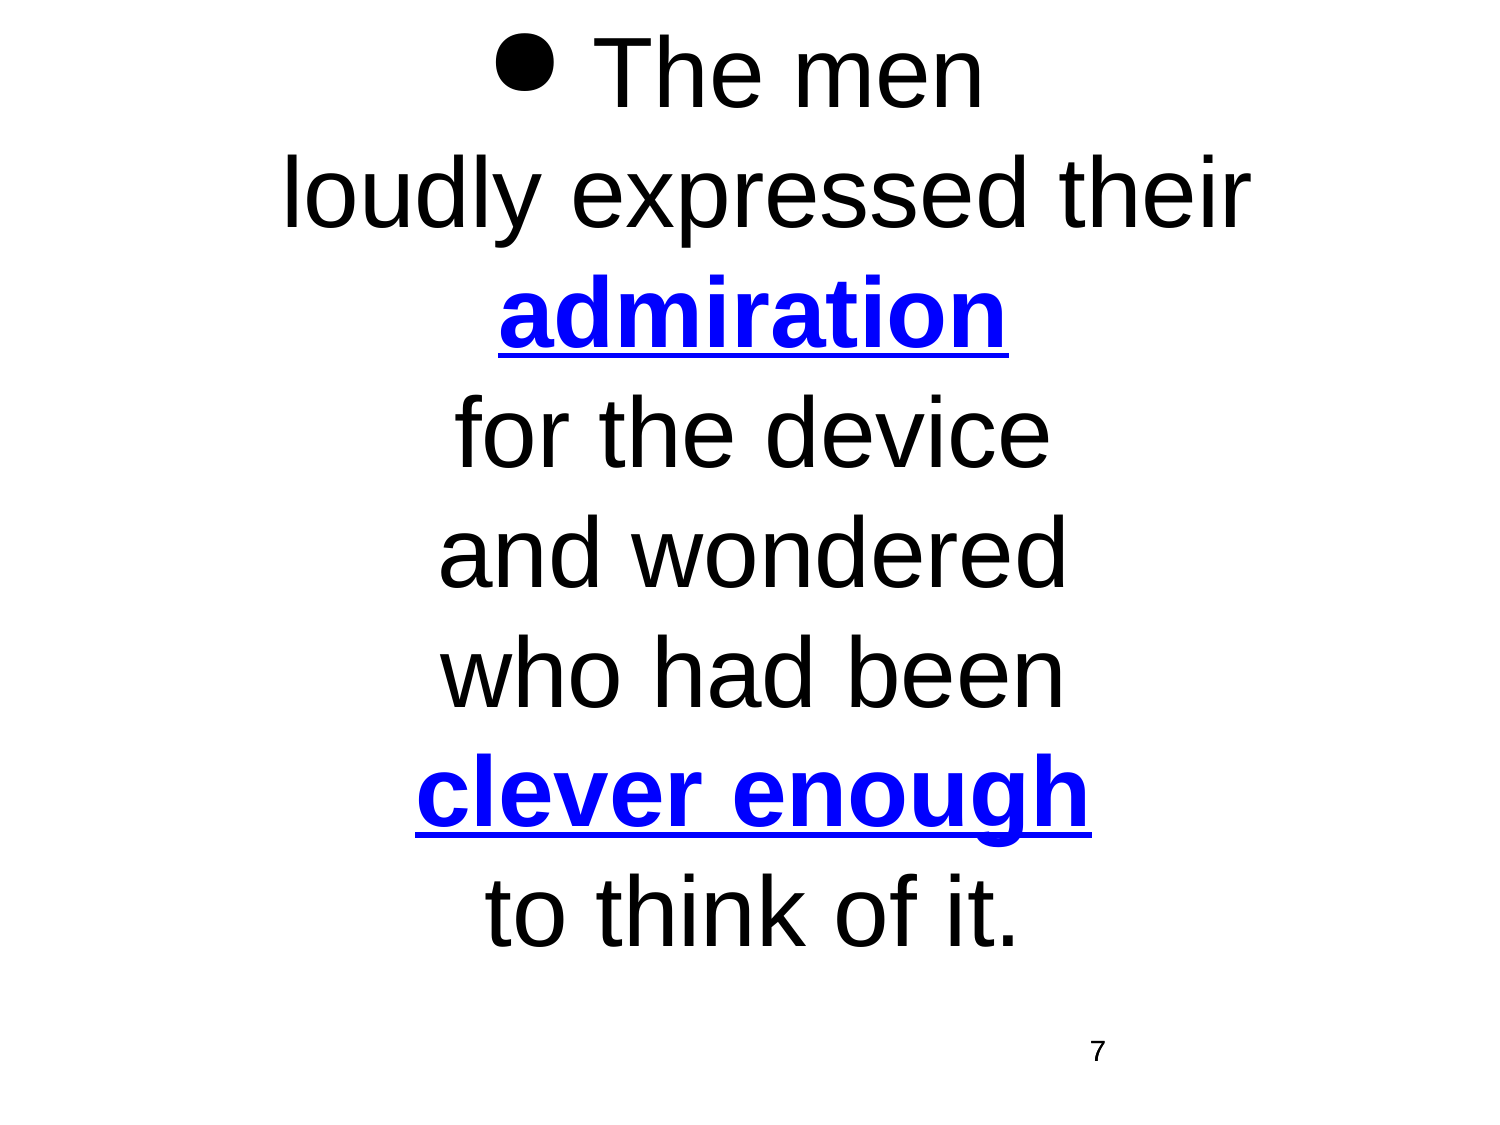

The men
loudly expressed their admiration
for the device
and wondered
who had been
clever enough
to think of it.
7